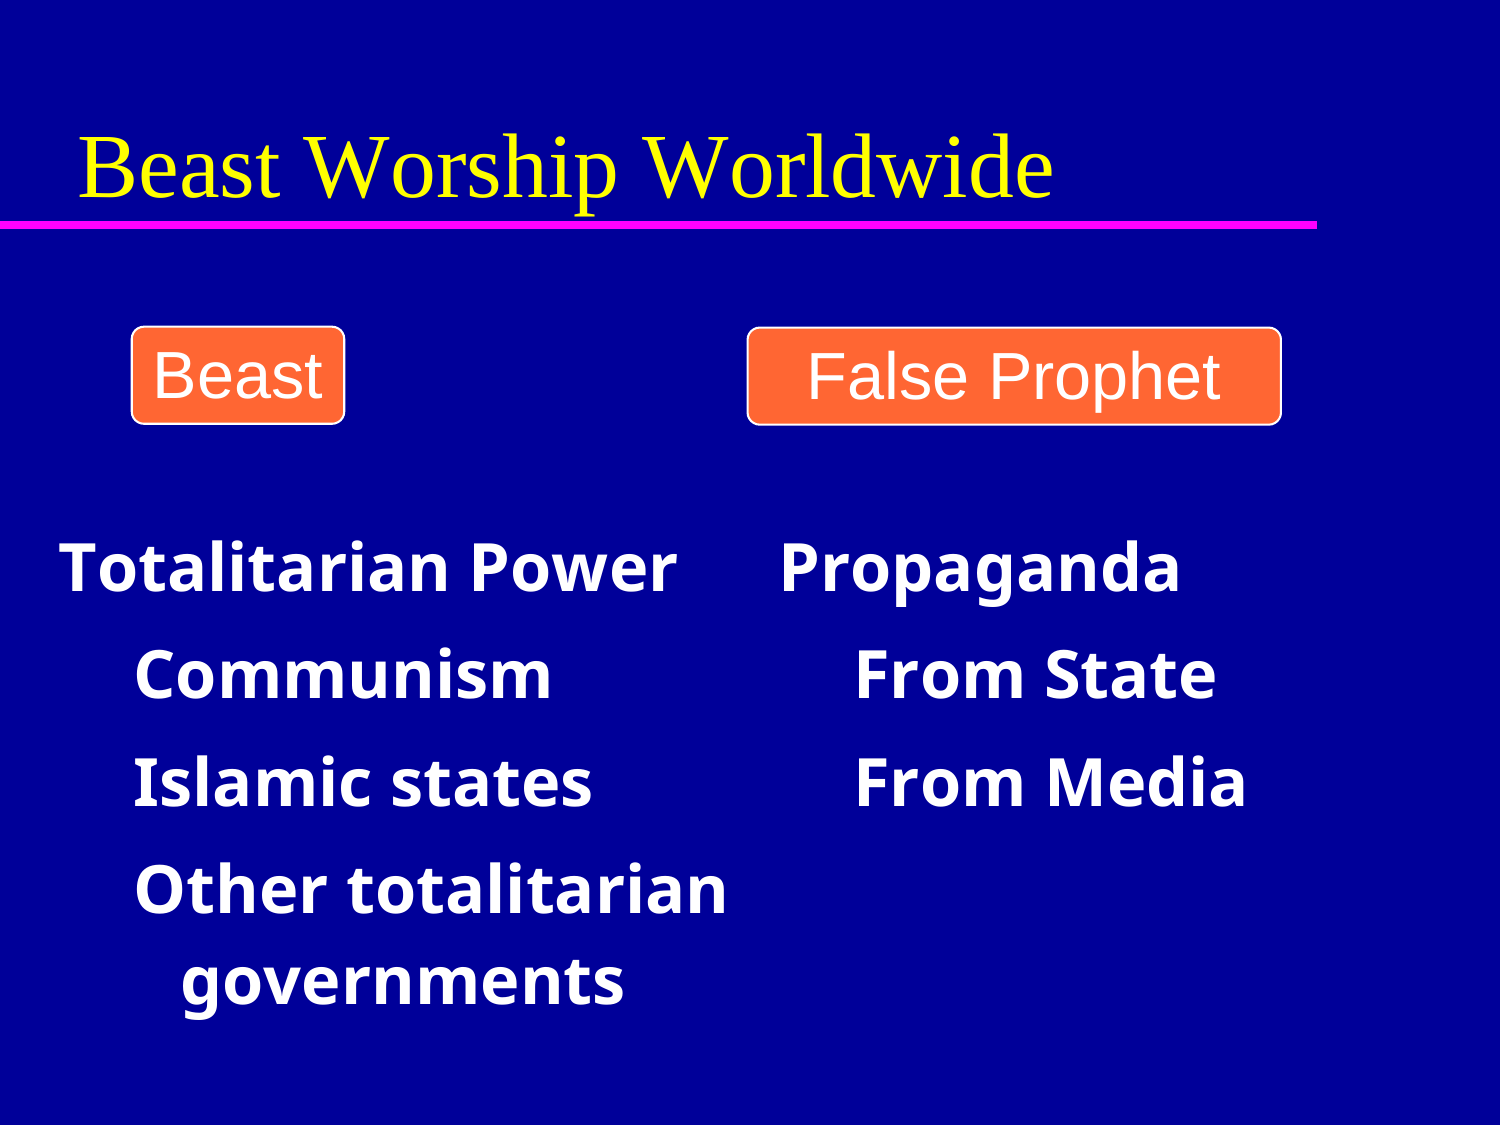

# Beast Worship Worldwide
Beast
False Prophet
Totalitarian Power
Communism
Islamic states
Other totalitarian governments
Propaganda
From State
From Media